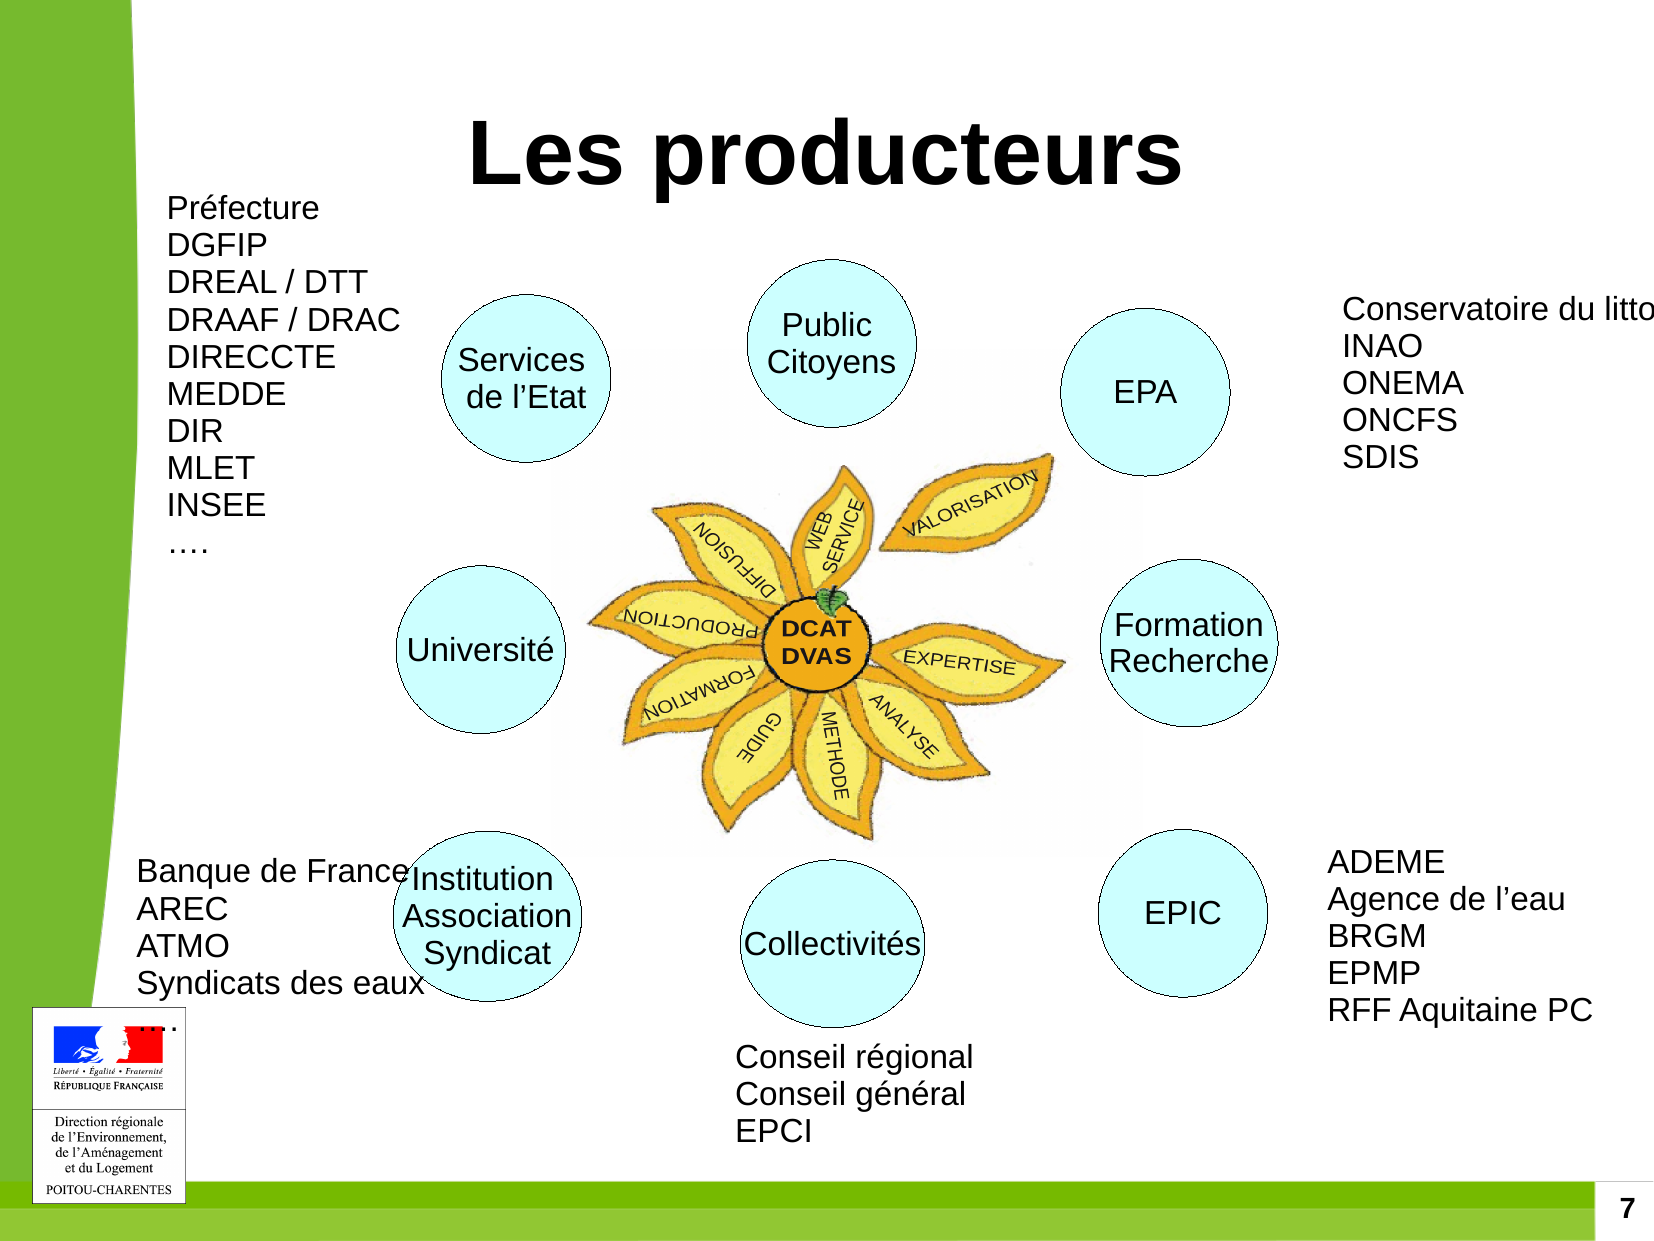

# Les producteurs
Préfecture
DGFIP
DREAL / DTT
DRAAF / DRAC
DIRECCTE
MEDDE
DIR
MLET
INSEE
….
Public
Citoyens
Services
de l’Etat
Conservatoire du littoral
INAO
ONEMA
ONCFS
SDIS
EPA
Formation
Recherche
Université
Banque de France
AREC
ATMO
Syndicats des eaux
….
EPIC
Institution
Association
Syndicat
ADEME
Agence de l’eau
BRGM
EPMP
RFF Aquitaine PC
Collectivités
Conseil régional
Conseil général
EPCI